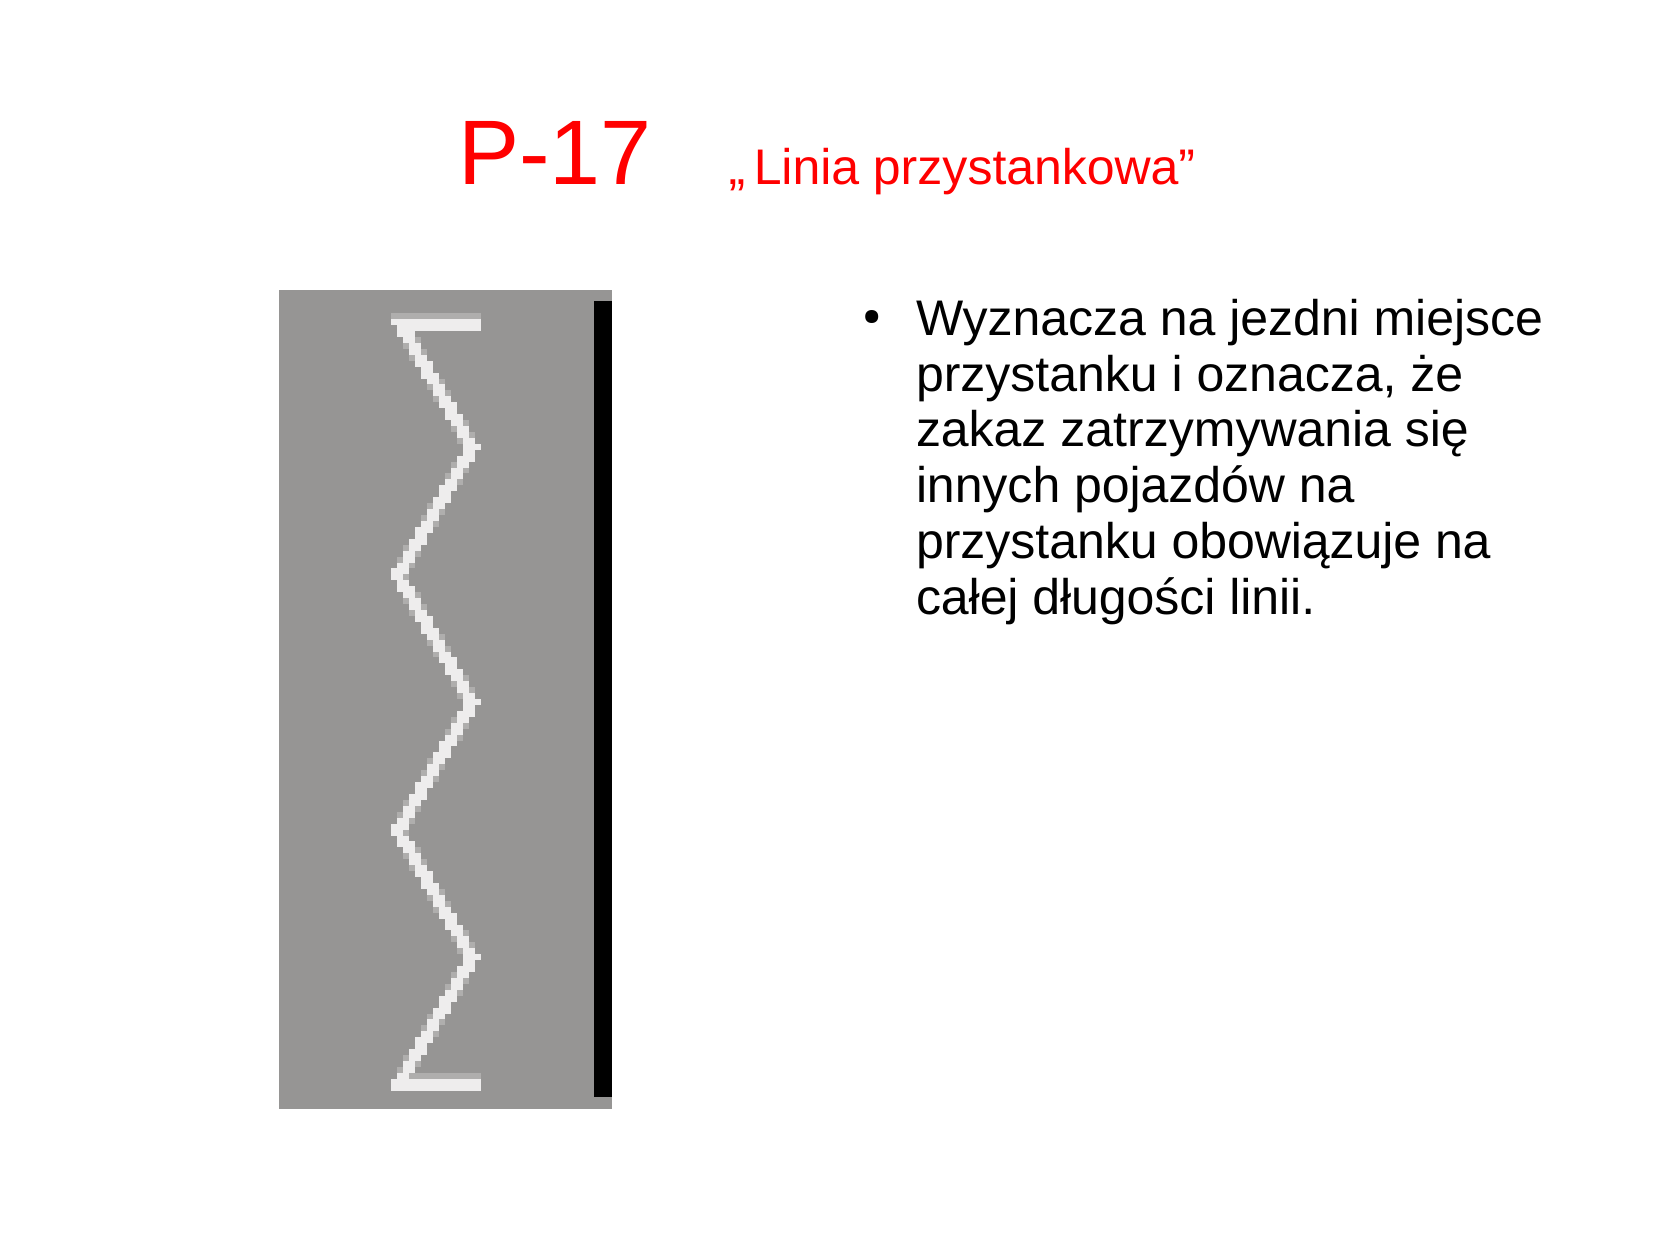

# P-17 „	Linia przystankowa”
Wyznacza na jezdni miejsce przystanku i oznacza, że zakaz zatrzymywania się innych pojazdów na przystanku obowiązuje na całej długości linii.